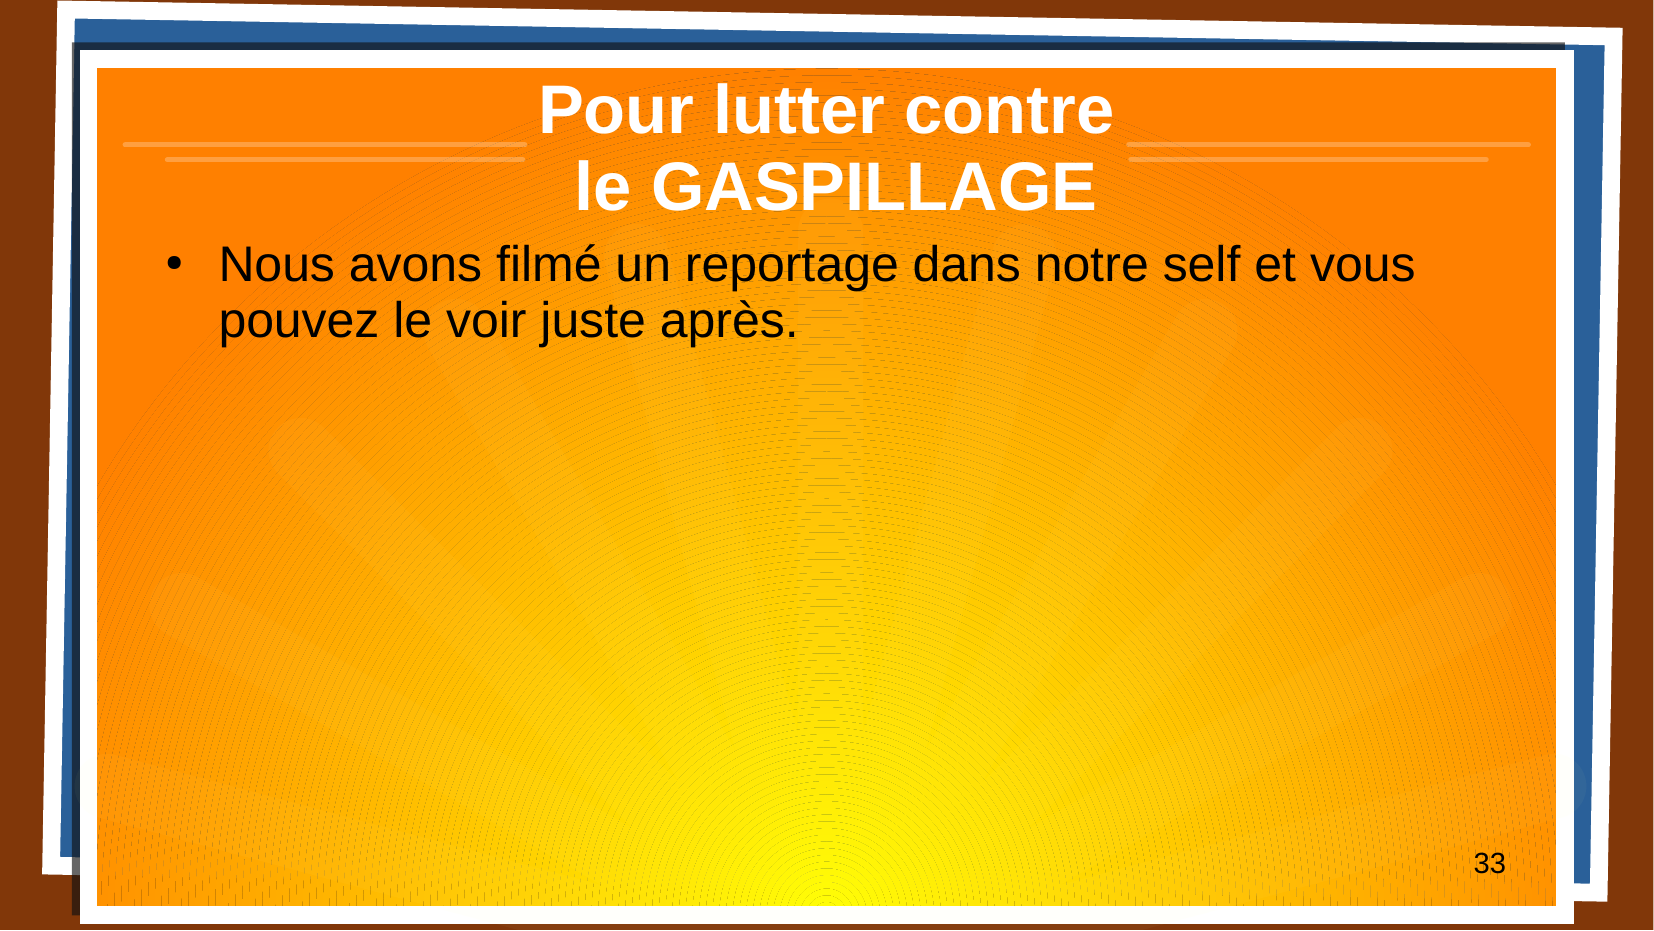

# Pour lutter contre le GASPILLAGE
Nous avons filmé un reportage dans notre self et vous pouvez le voir juste après.
33